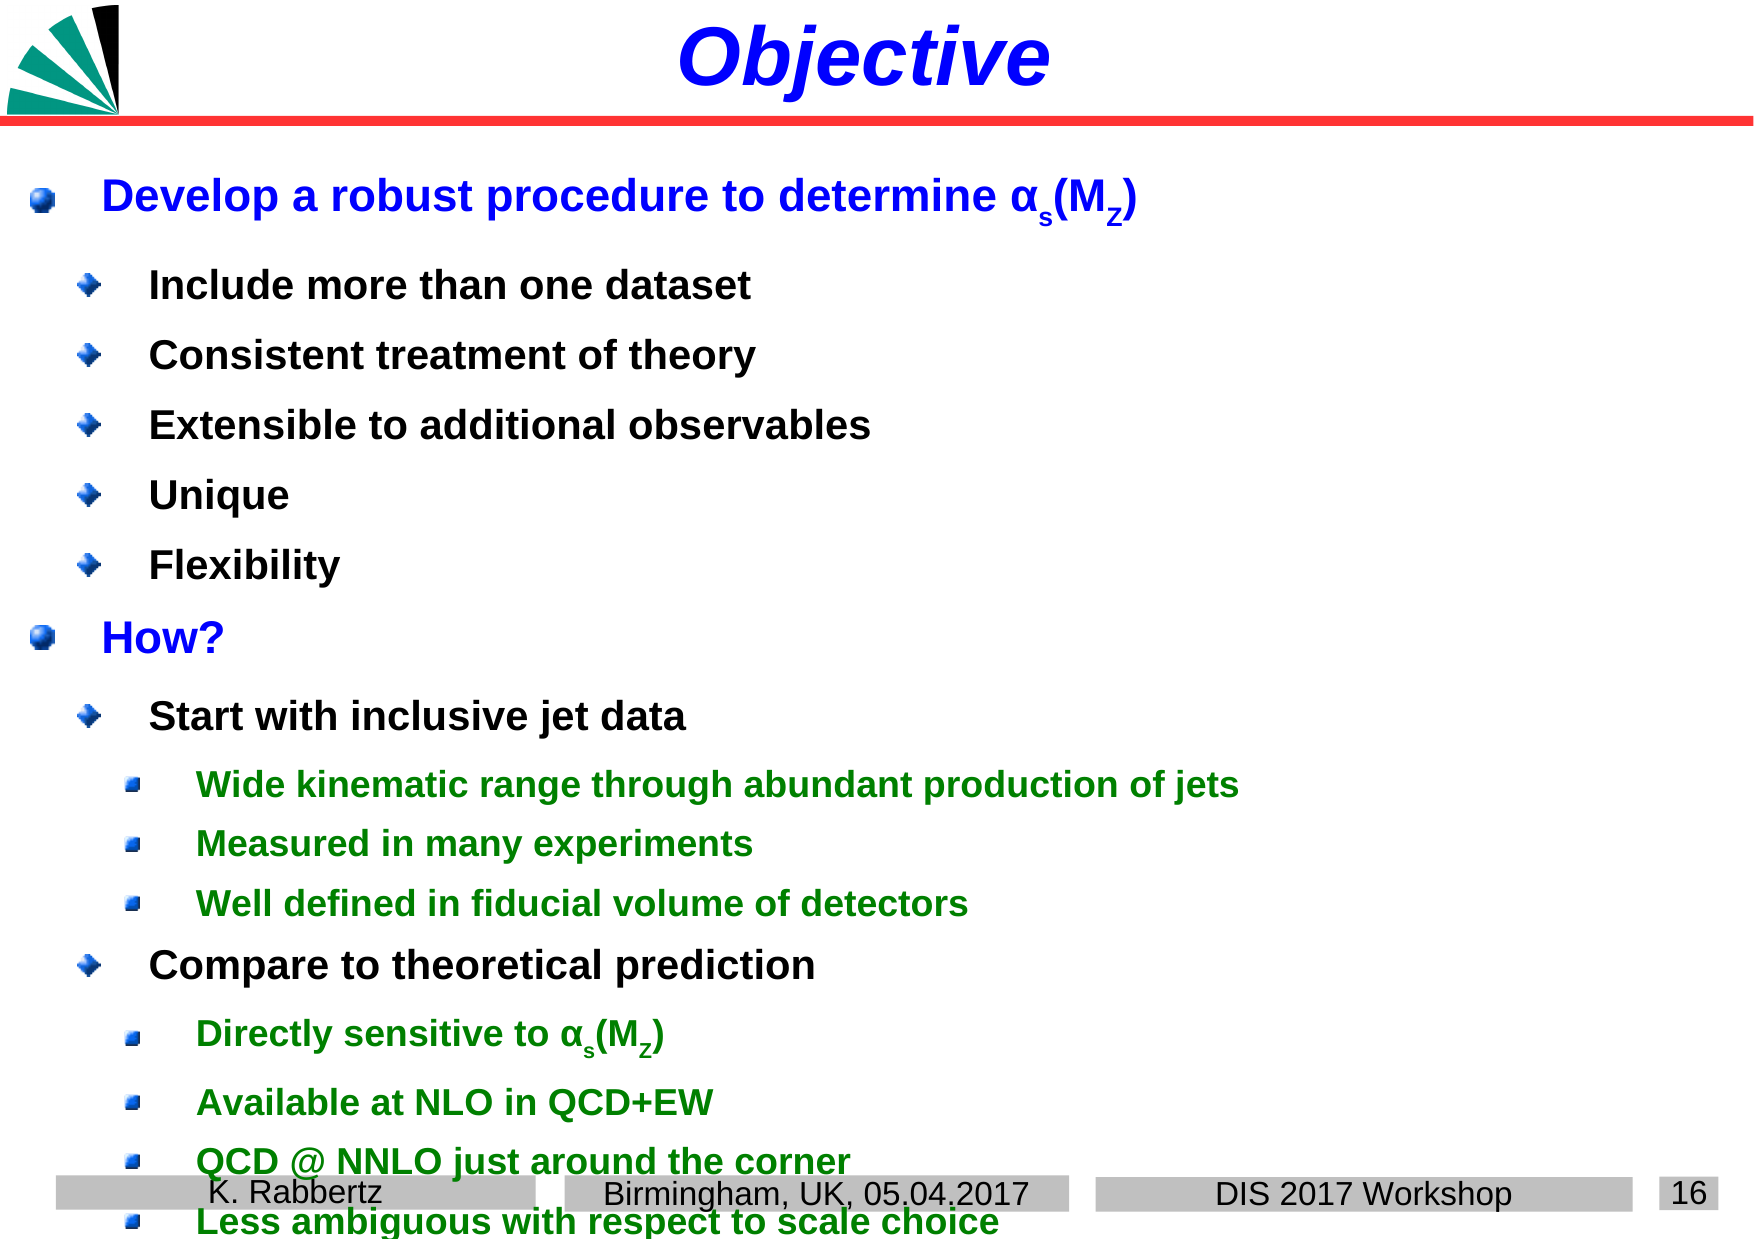

# Objective
Develop a robust procedure to determine αs(MZ)
Include more than one dataset
Consistent treatment of theory
Extensible to additional observables
Unique
Flexibility
How?
Start with inclusive jet data
Wide kinematic range through abundant production of jets
Measured in many experiments
Well defined in fiducial volume of detectors
Compare to theoretical prediction
Directly sensitive to αs(MZ)
Available at NLO in QCD+EW
QCD @ NNLO just around the corner
Less ambiguous with respect to scale choice